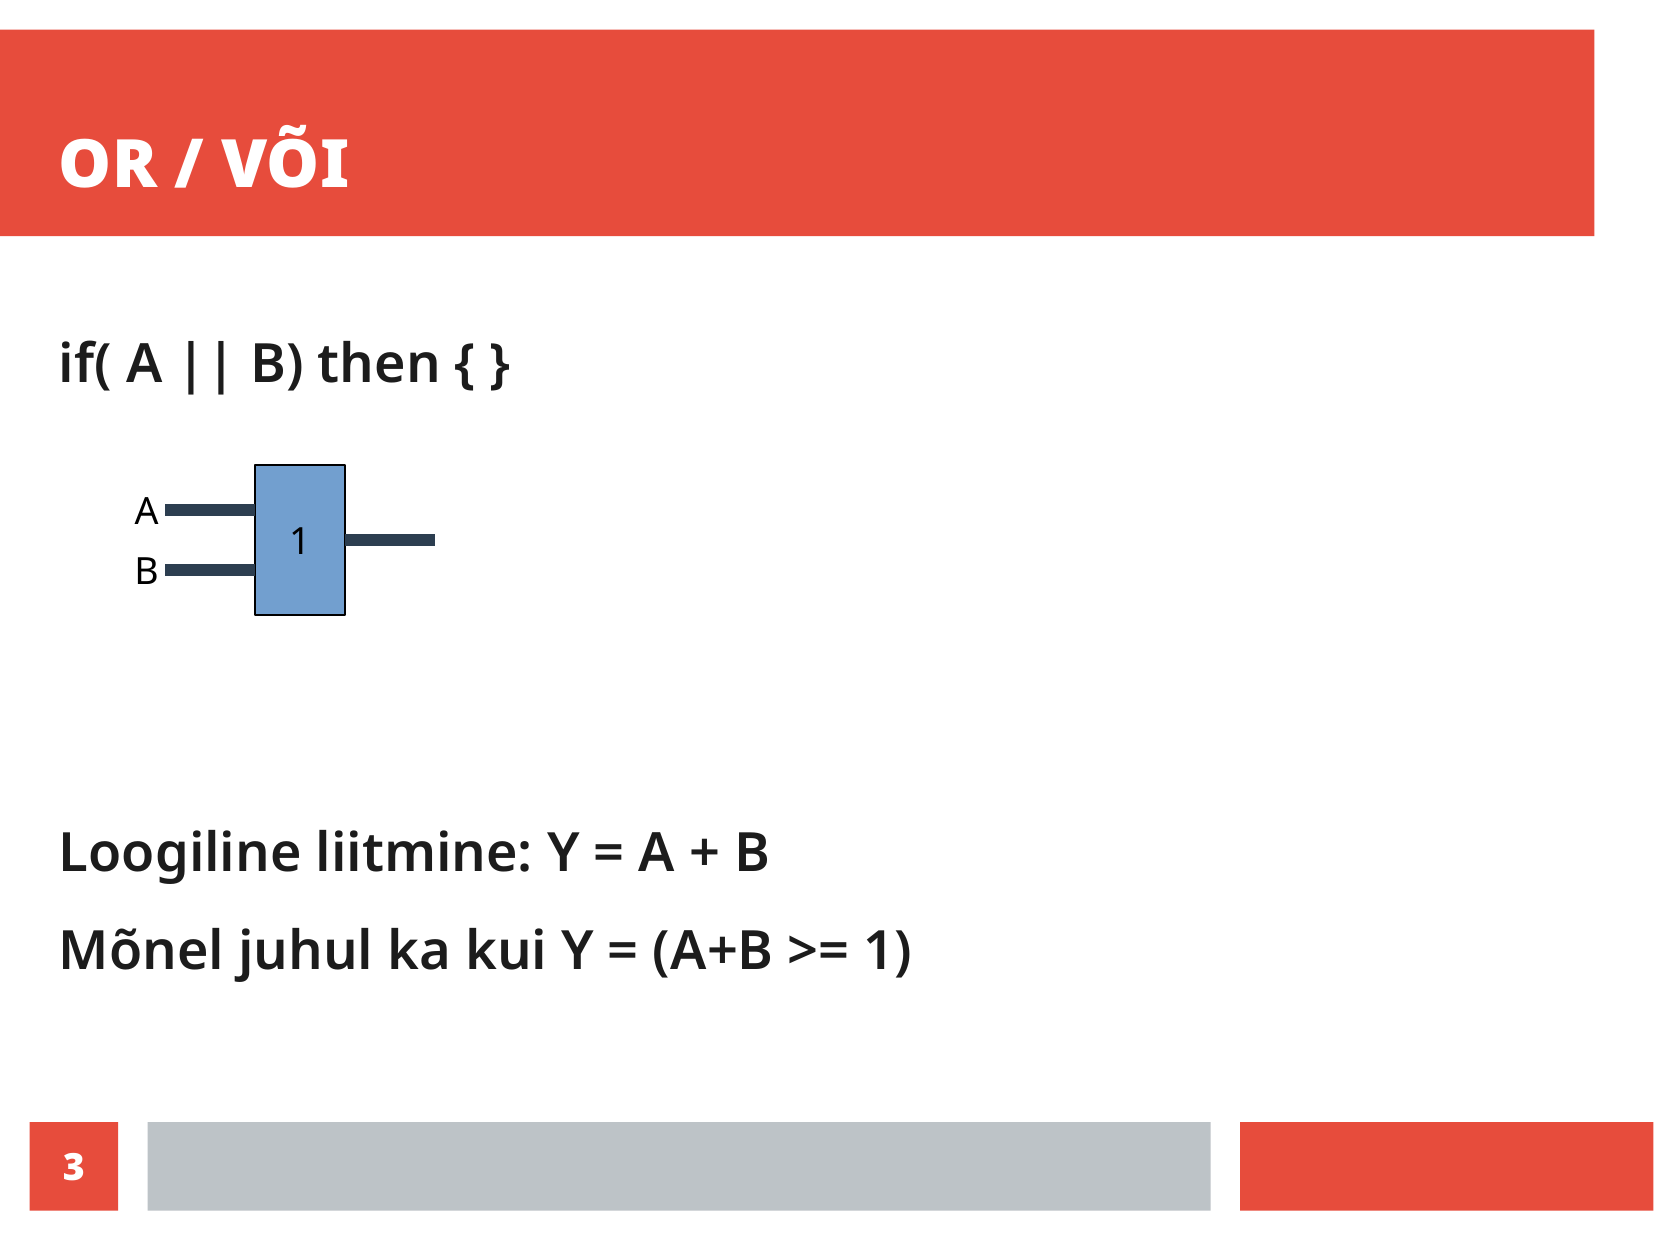

# OR / VÕI
if( A || B) then { }
Loogiline liitmine: Y = A + B
Mõnel juhul ka kui Y = (A+B >= 1)
1
A
B
3